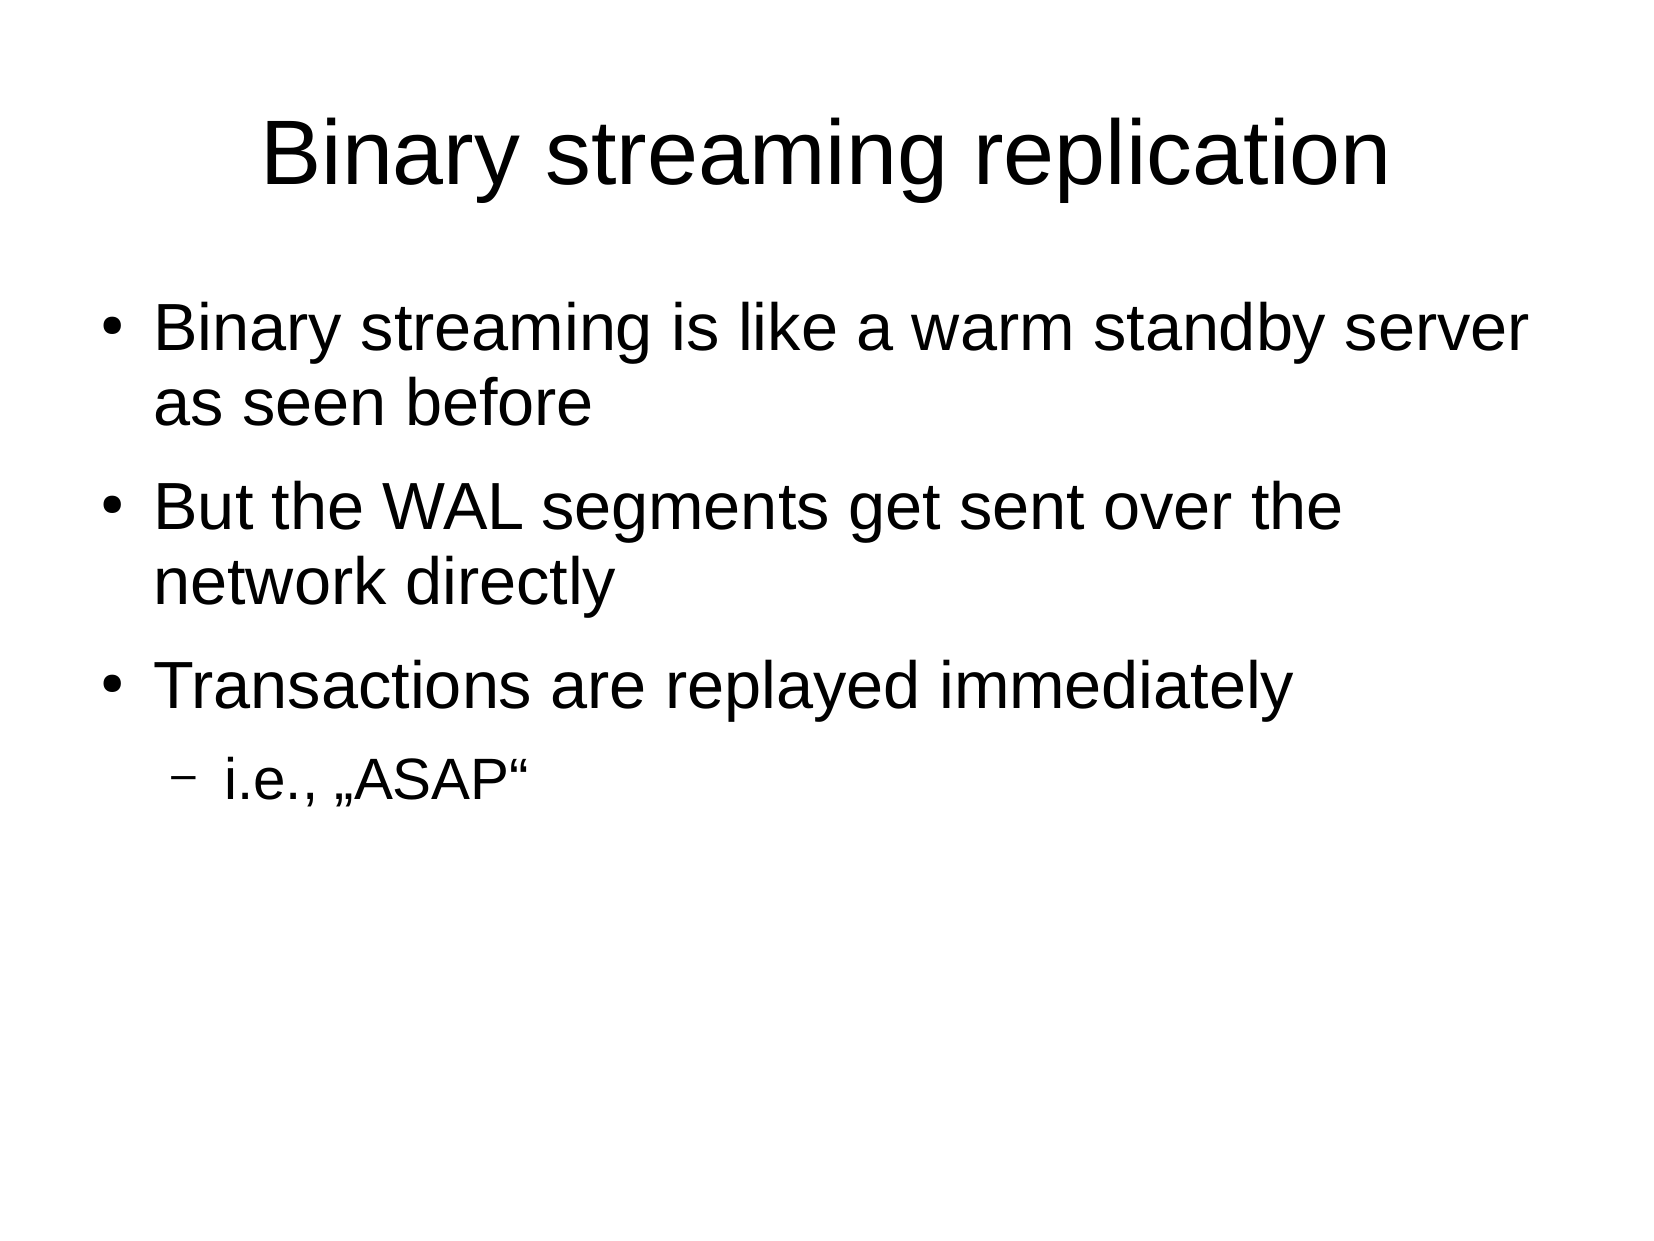

# Binary streaming replication
Binary streaming is like a warm standby server as seen before
But the WAL segments get sent over the network directly
Transactions are replayed immediately
i.e., „ASAP“